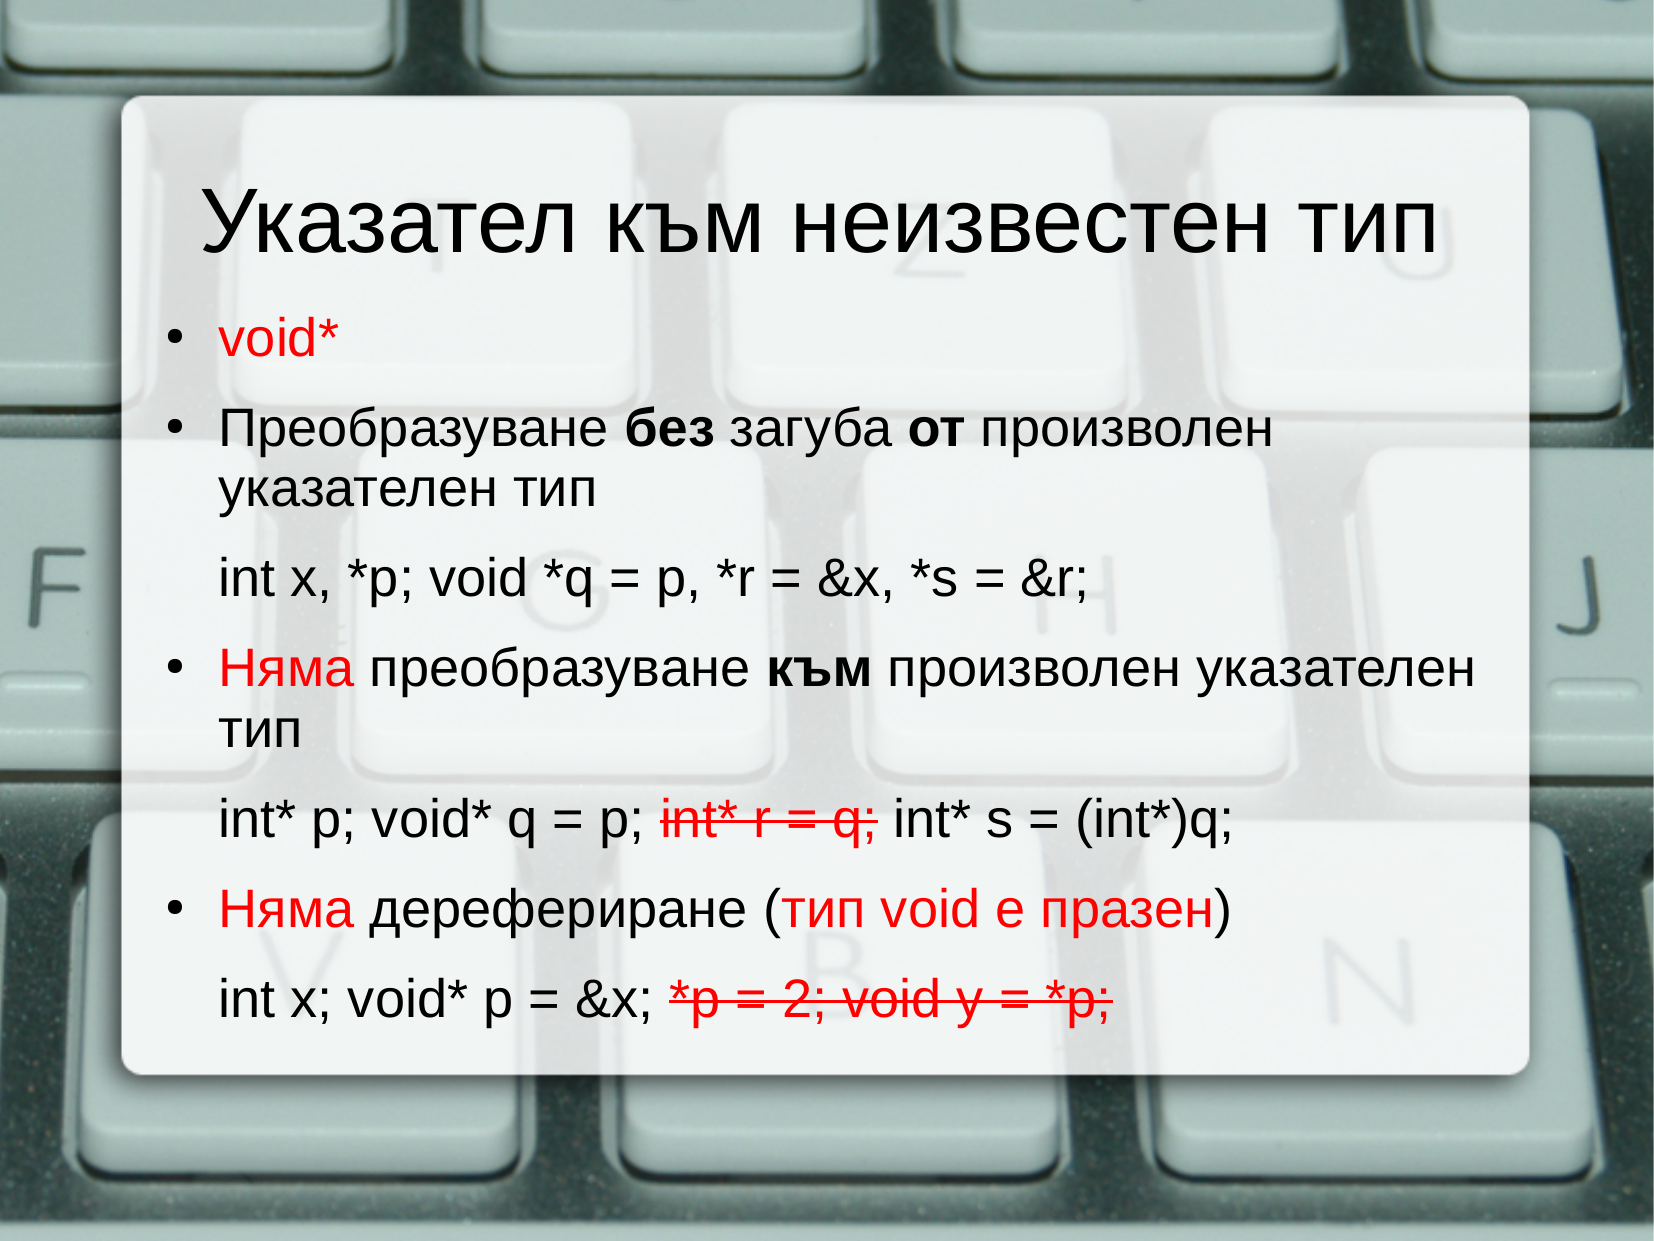

# Указател към неизвестен тип
void*
Преобразуване без загуба от произволен указателен тип
int x, *p; void *q = p, *r = &x, *s = &r;
Няма преобразуване към произволен указателен тип
int* p; void* q = p; int* r = q; int* s = (int*)q;
Няма дерефериране (тип void е празен)
int x; void* p = &x; *p = 2; void y = *p;